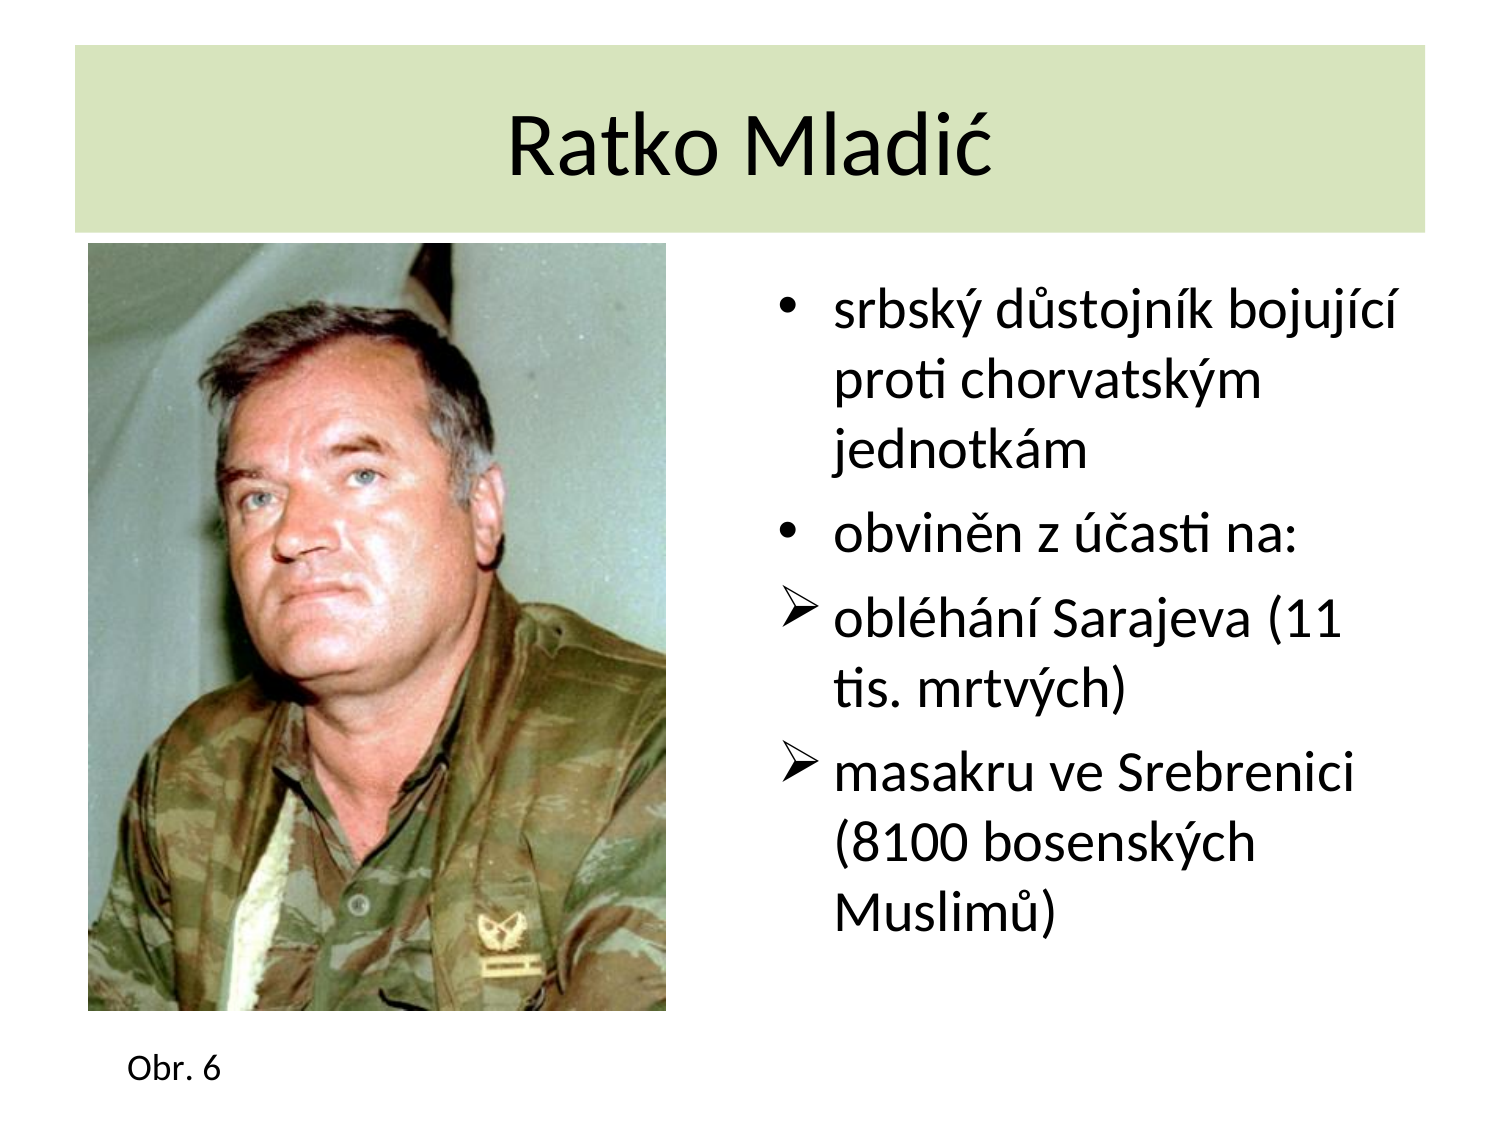

# Ratko Mladić
srbský důstojník bojující proti chorvatským jednotkám
obviněn z účasti na:
obléhání Sarajeva (11 tis. mrtvých)
masakru ve Srebrenici (8100 bosenských Muslimů)
Obr. 6